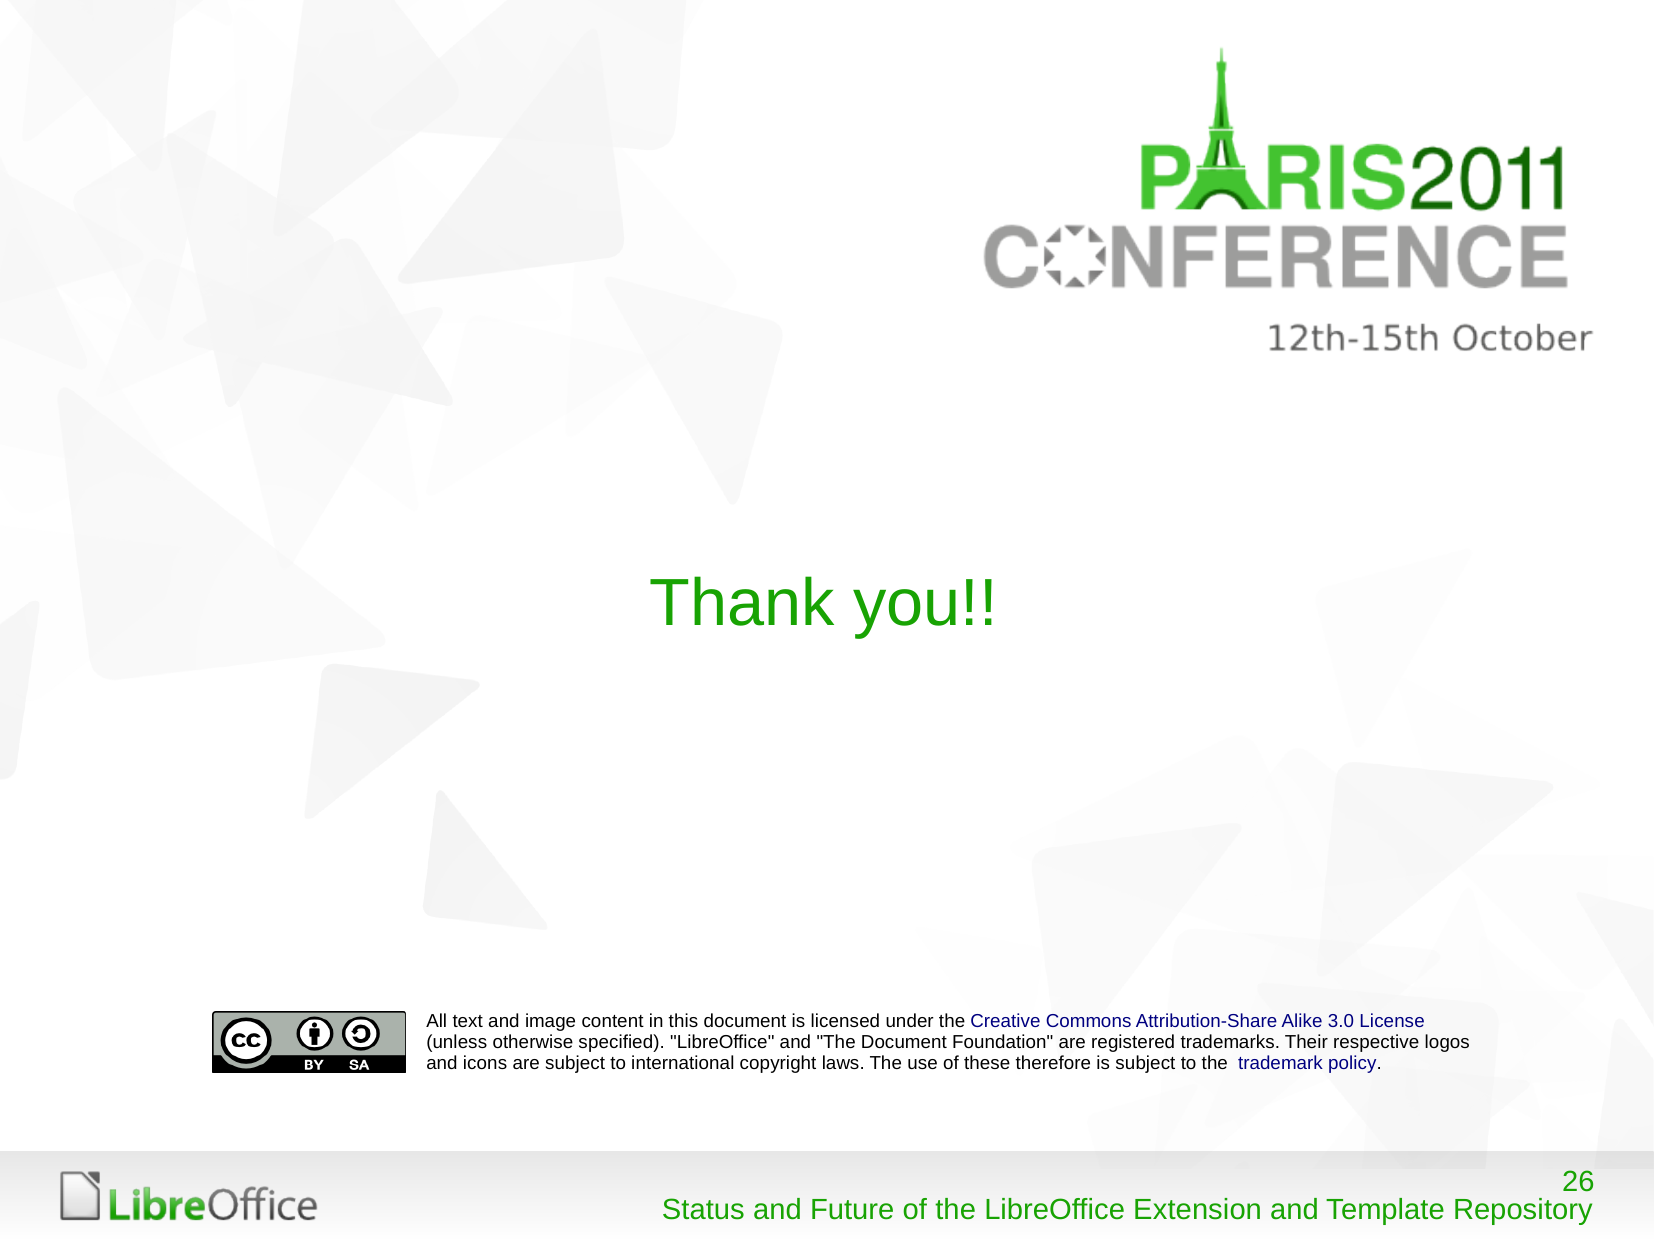

# Thank you!!
26
Status and Future of the LibreOffice Extension and Template Repository